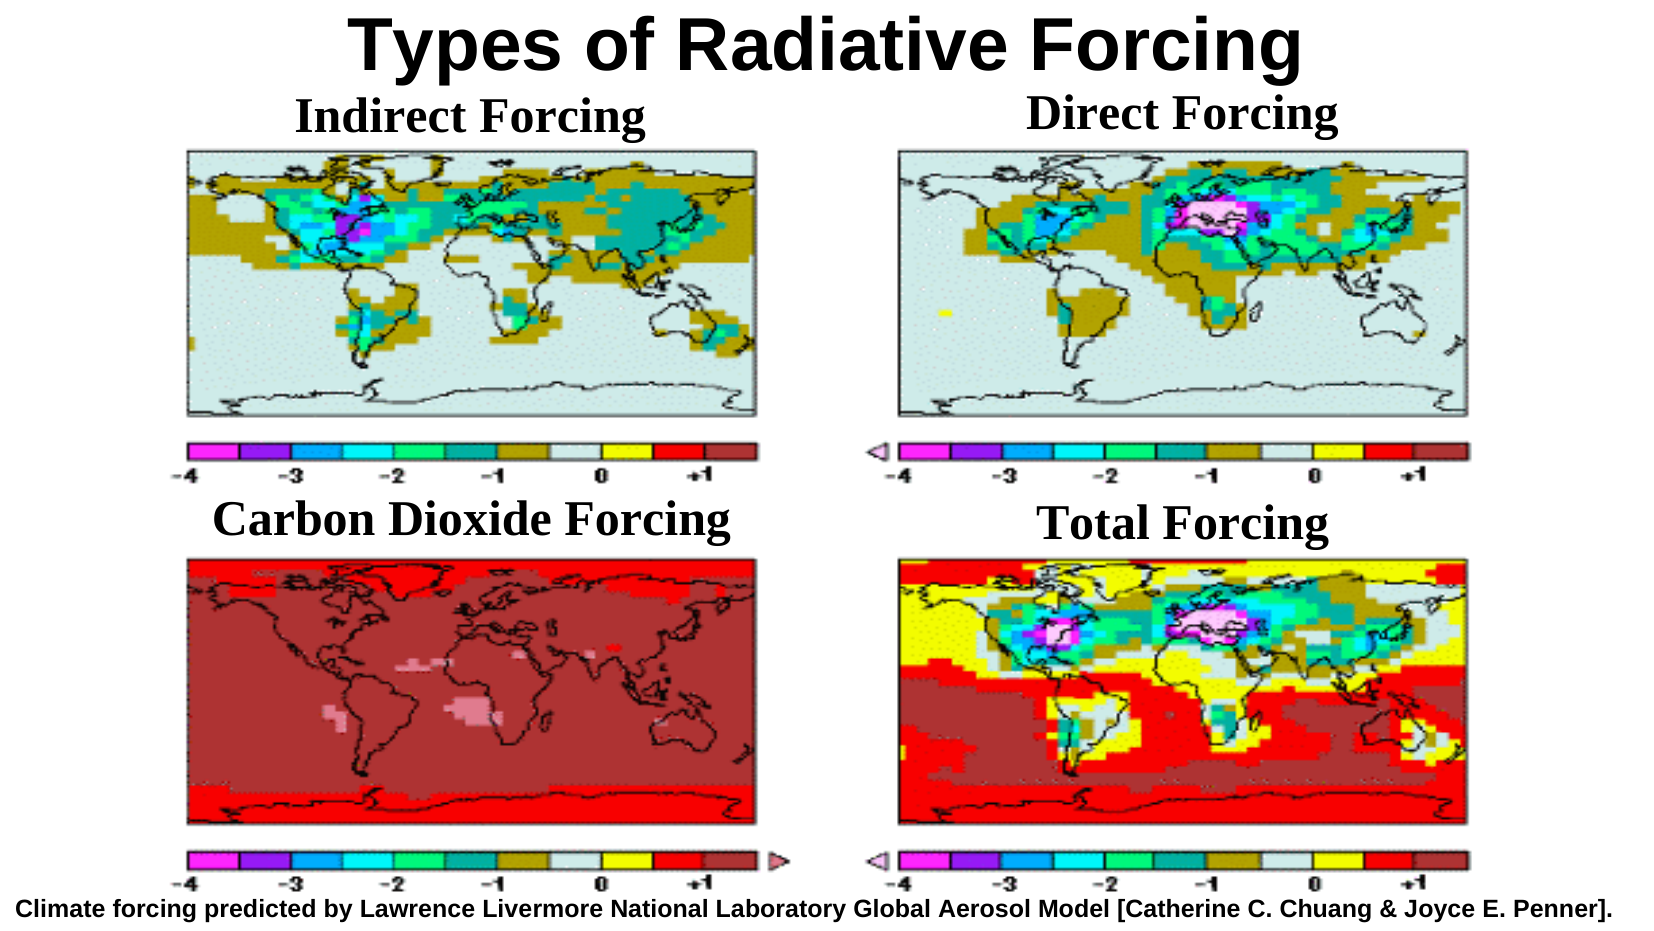

# Types of Radiative Forcing
Direct Forcing
Indirect Forcing
Carbon Dioxide Forcing
Total Forcing
Climate forcing predicted by Lawrence Livermore National Laboratory Global Aerosol Model [Catherine C. Chuang & Joyce E. Penner].